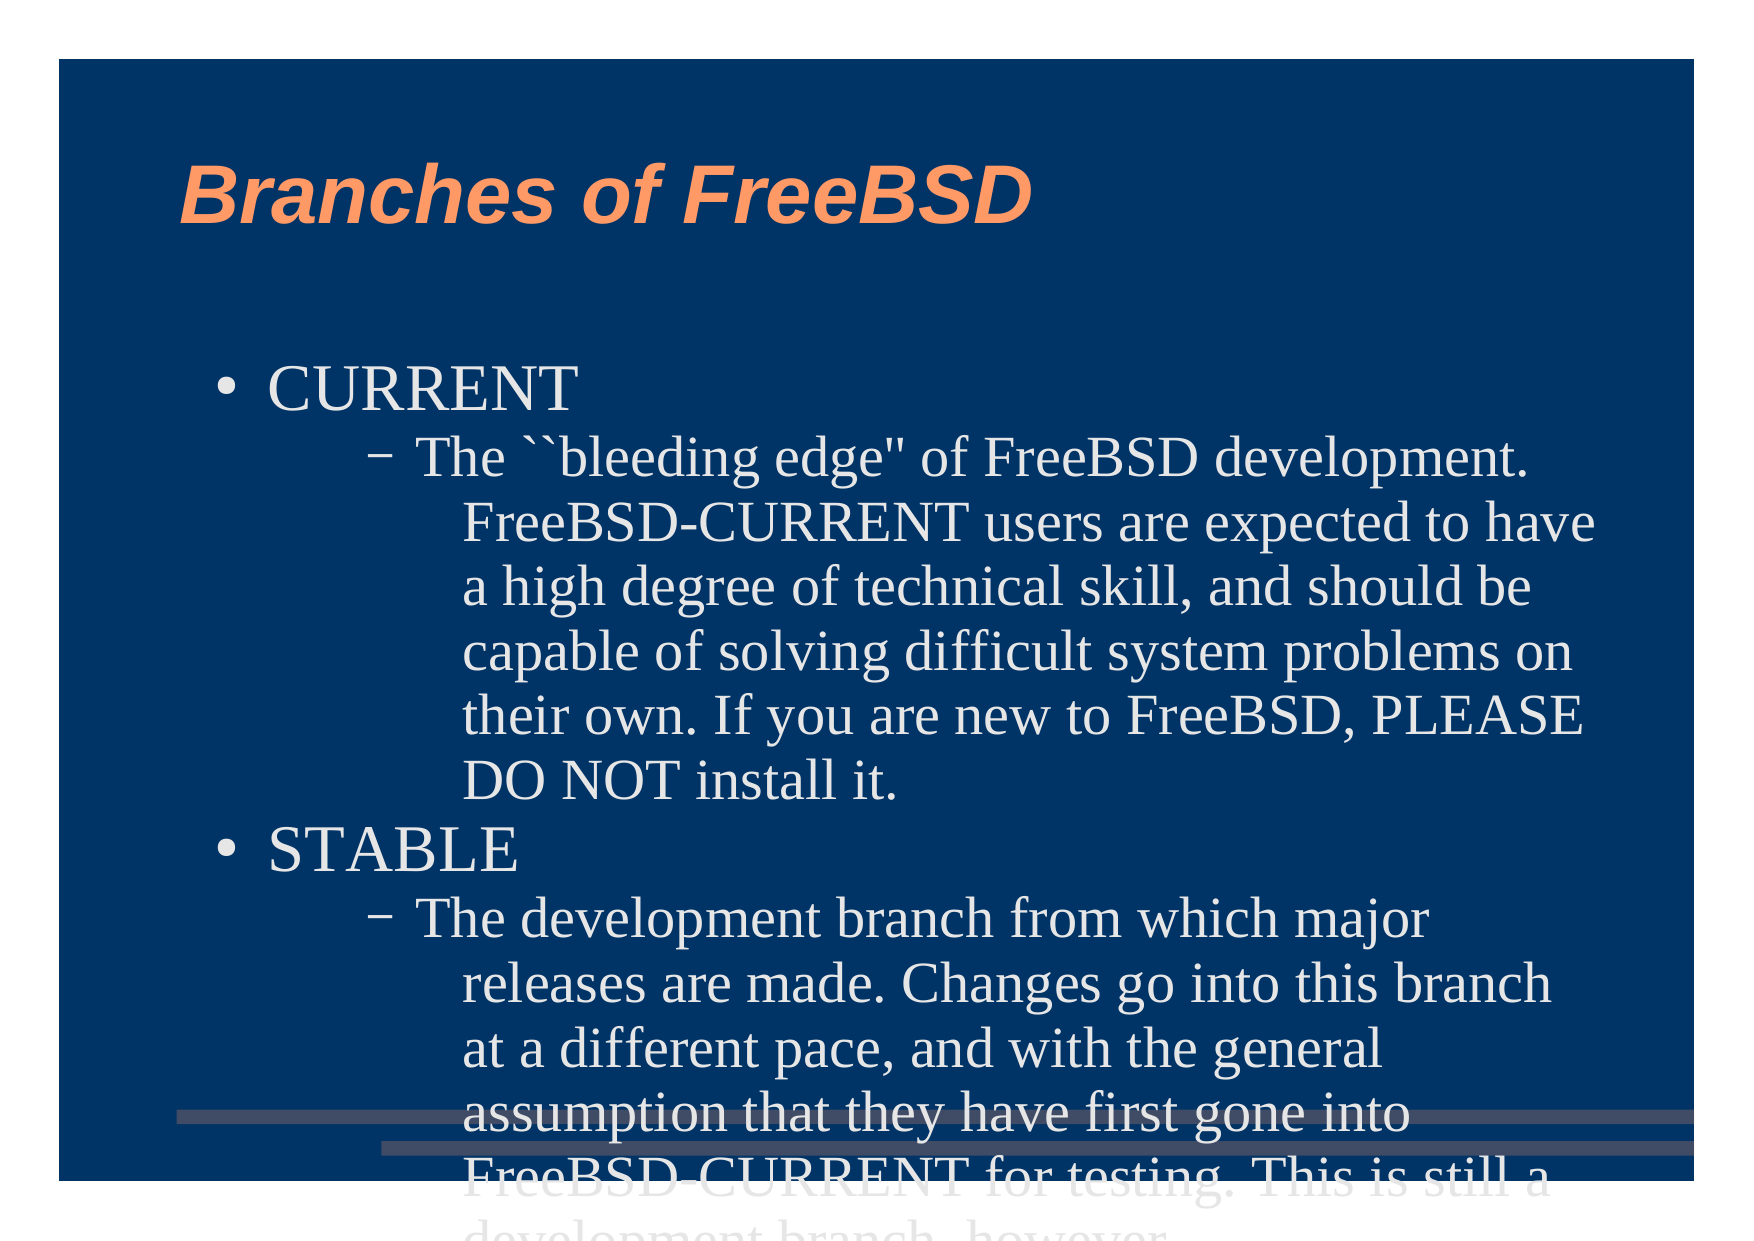

Branches of FreeBSD
# CURRENT
The ``bleeding edge'' of FreeBSD development. FreeBSD-CURRENT users are expected to have a high degree of technical skill, and should be capable of solving difficult system problems on their own. If you are new to FreeBSD, PLEASE DO NOT install it.
STABLE
The development branch from which major releases are made. Changes go into this branch at a different pace, and with the general assumption that they have first gone into FreeBSD-CURRENT for testing. This is still a development branch, however.